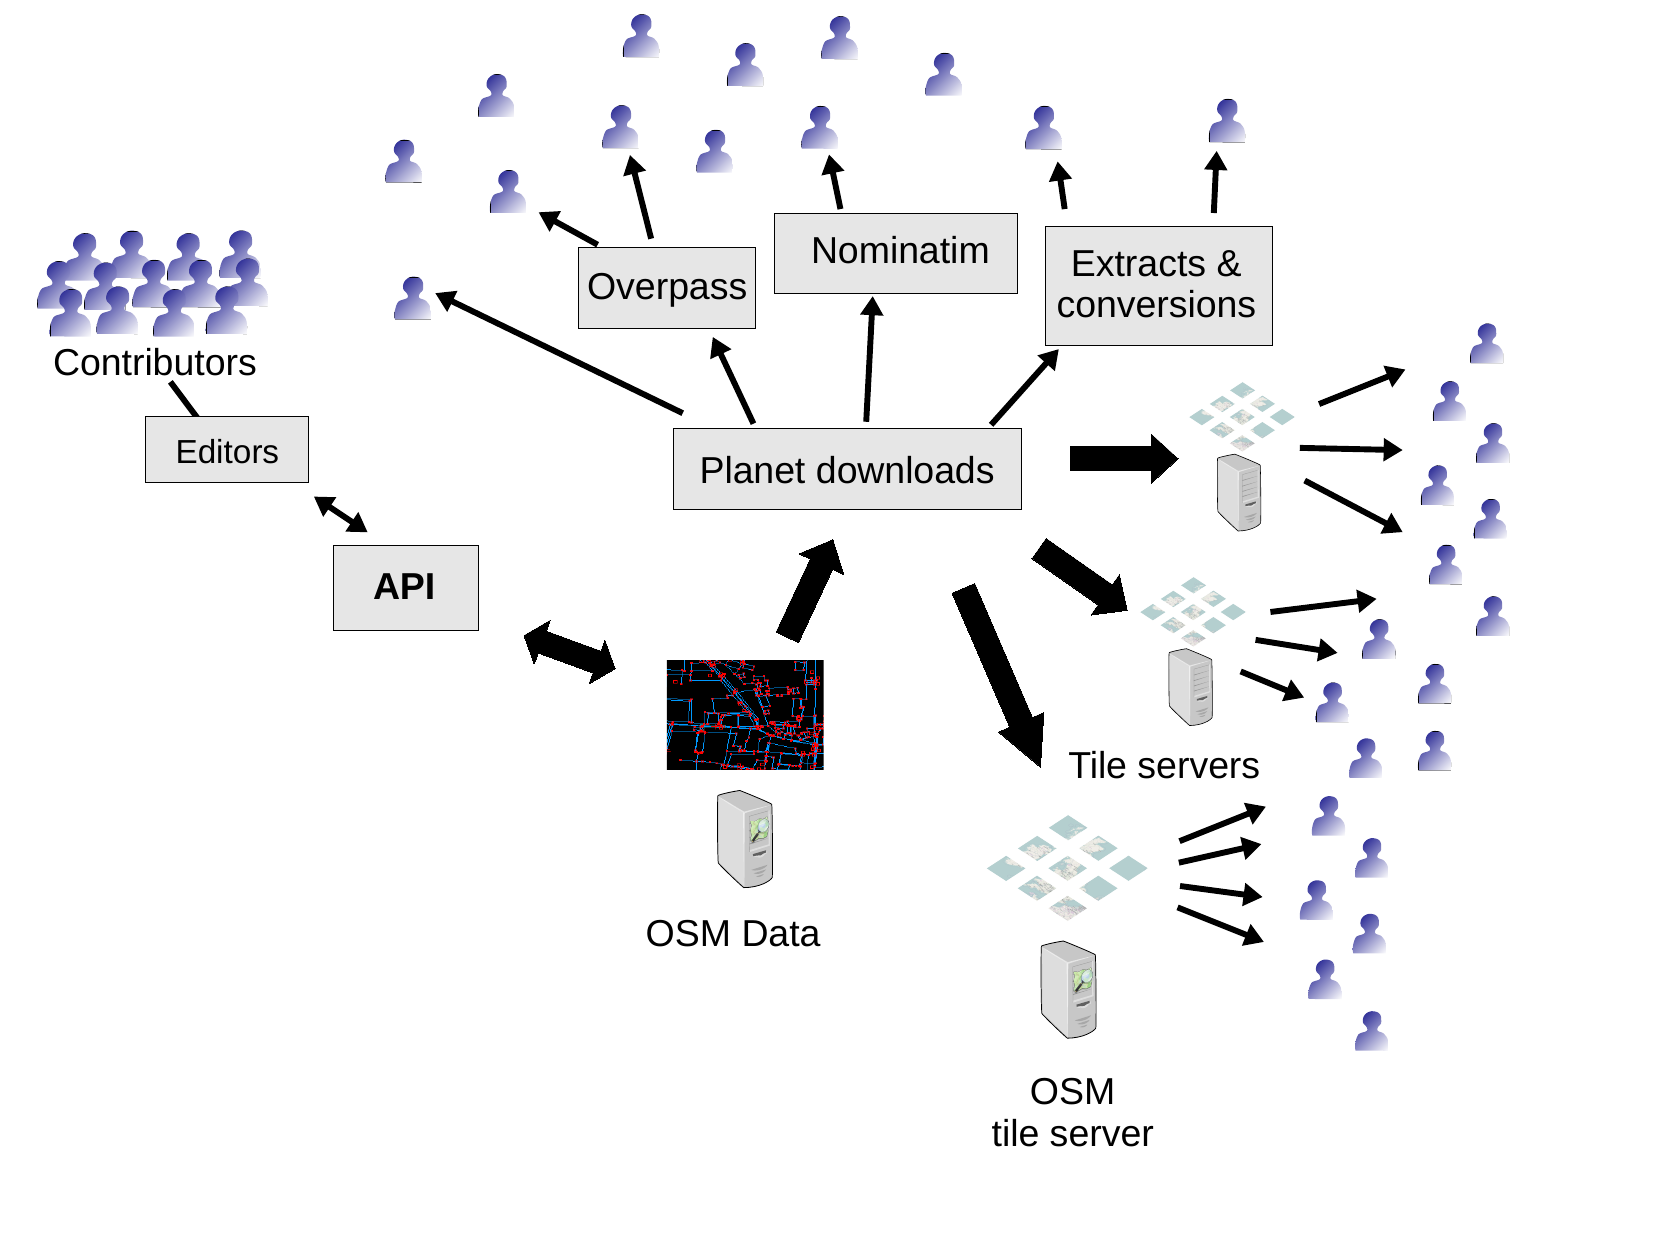

Extracts & conversions
Nominatim
Overpass
Contributors
Editors
Planet downloads
API
Tile servers
OSM Data
# OSM
tile server